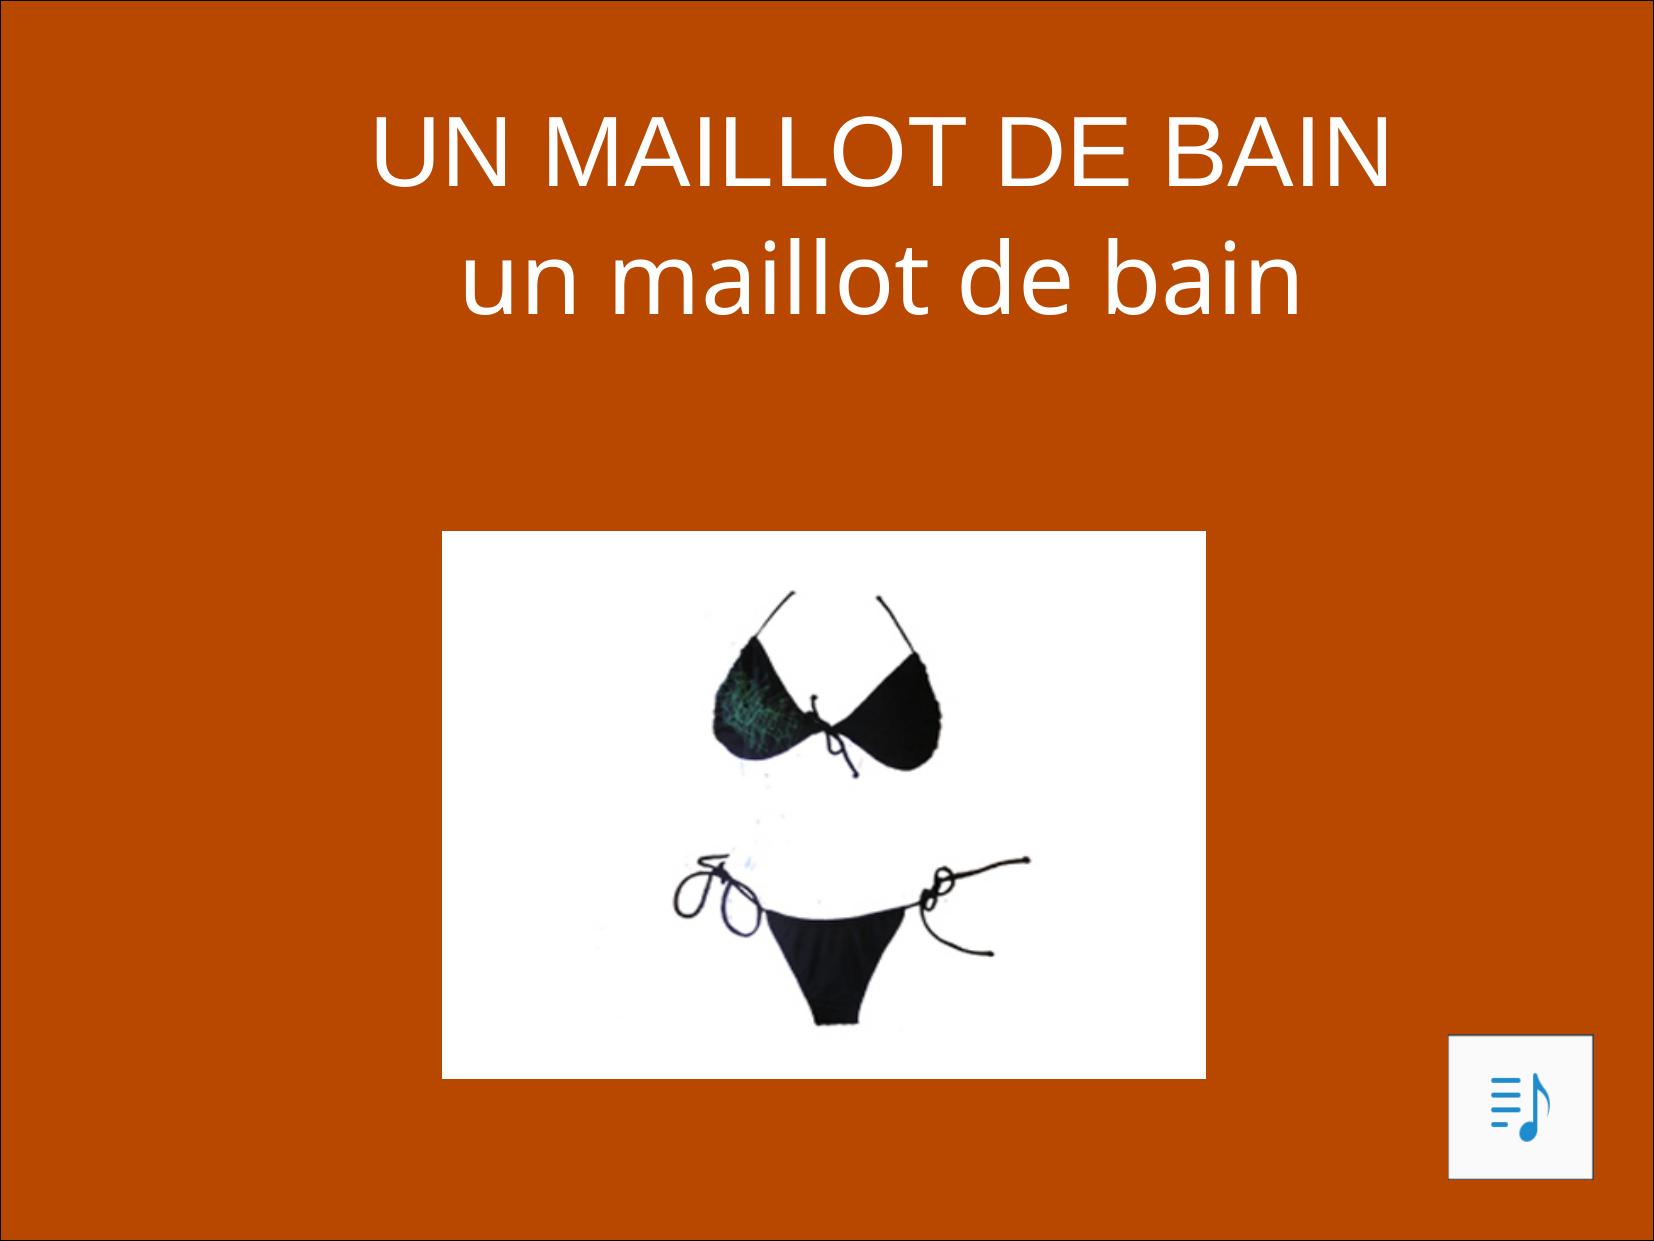

UN MAILLOT DE BAIN
un maillot de bain